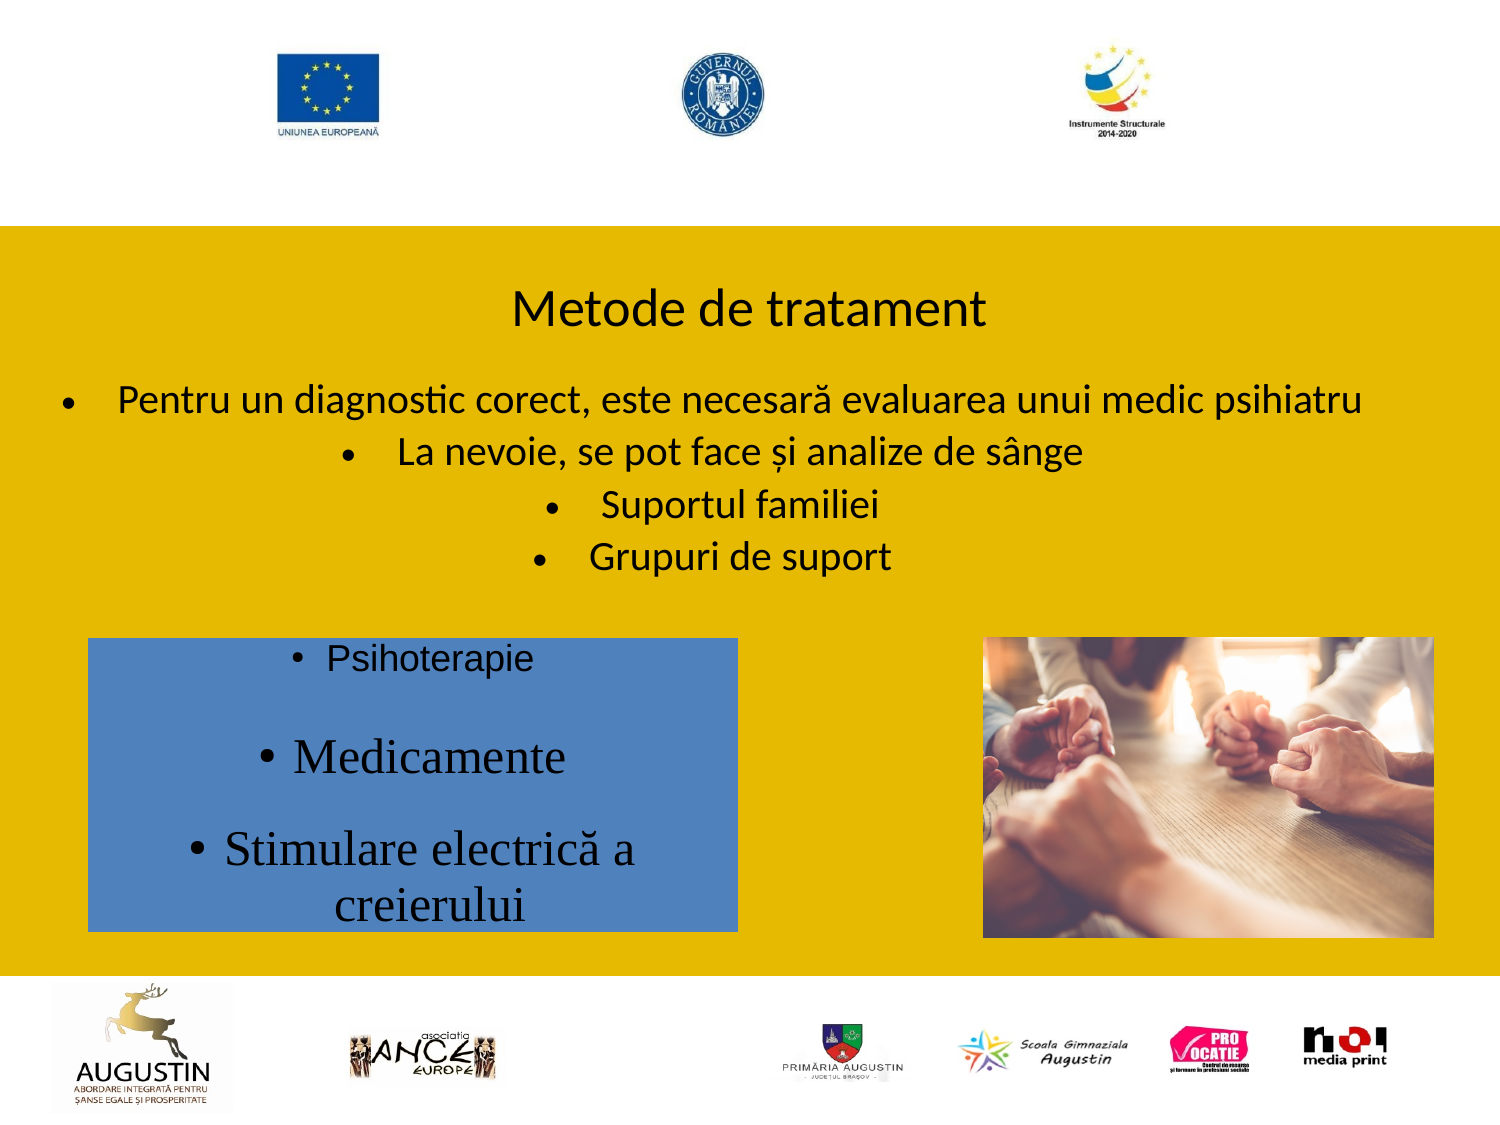

# Metode de tratament
Pentru un diagnostic corect, este necesară evaluarea unui medic psihiatru
La nevoie, se pot face și analize de sânge
Suportul familiei
Grupuri de suport
| Psihoterapie |
| --- |
| Medicamente |
| Stimulare electrică a creierului |